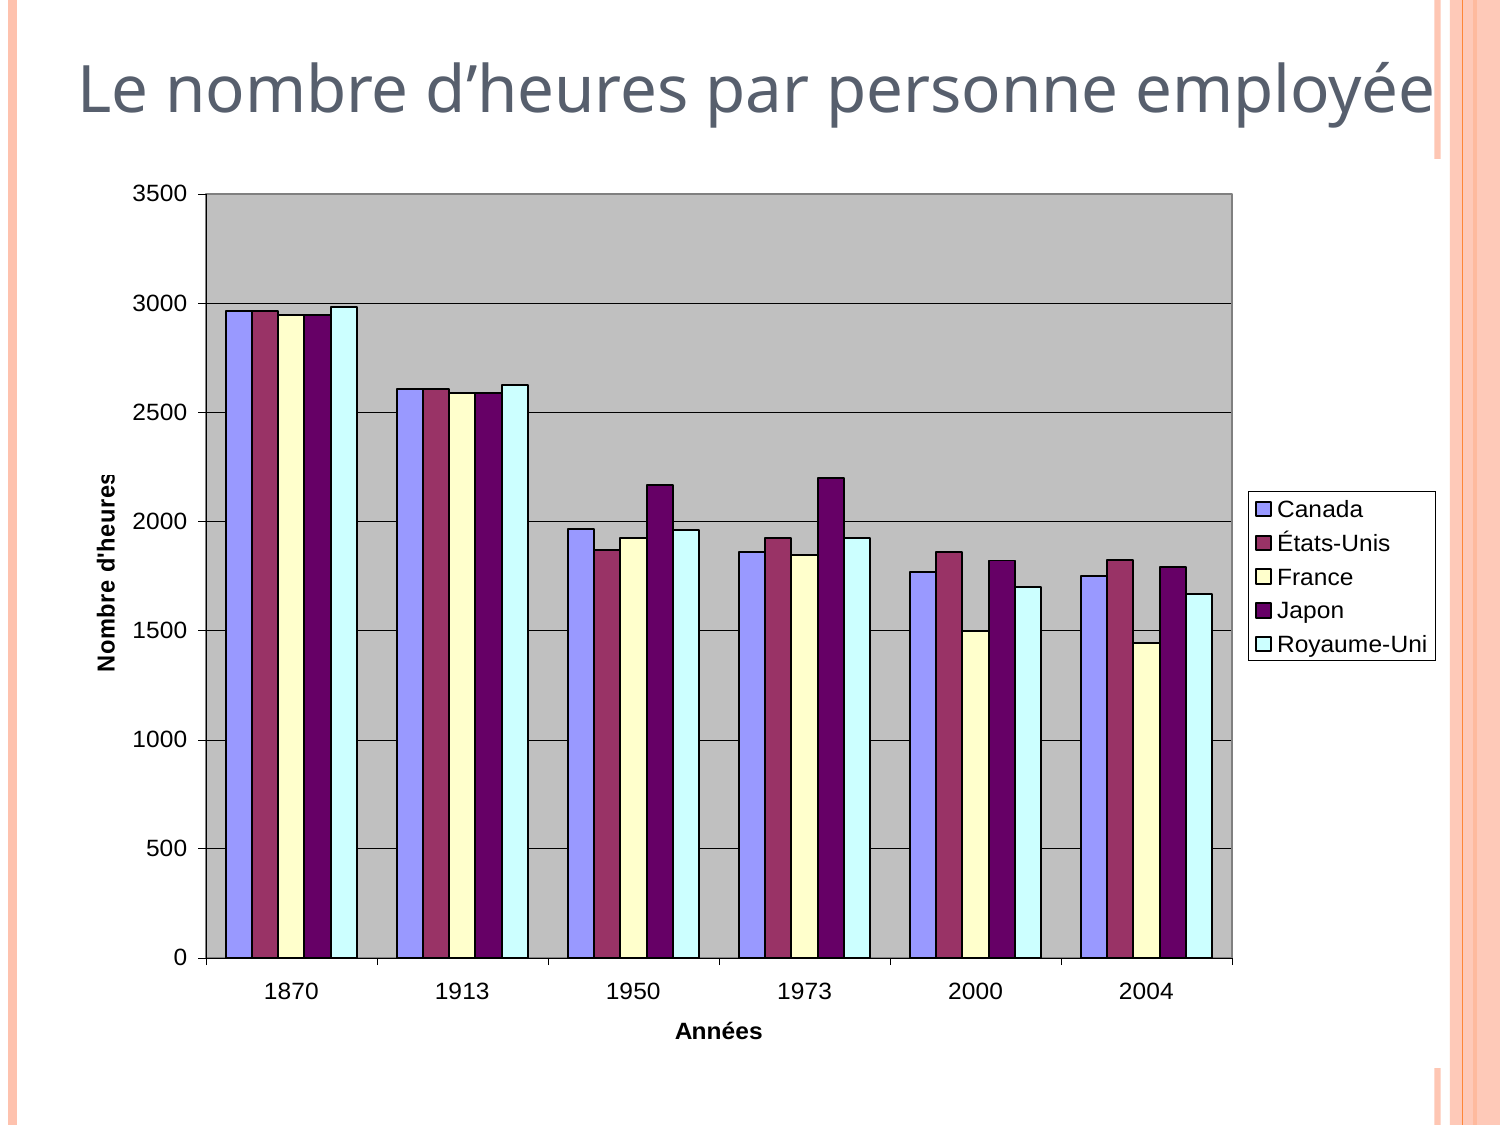

# Le nombre d’heures par personne employée